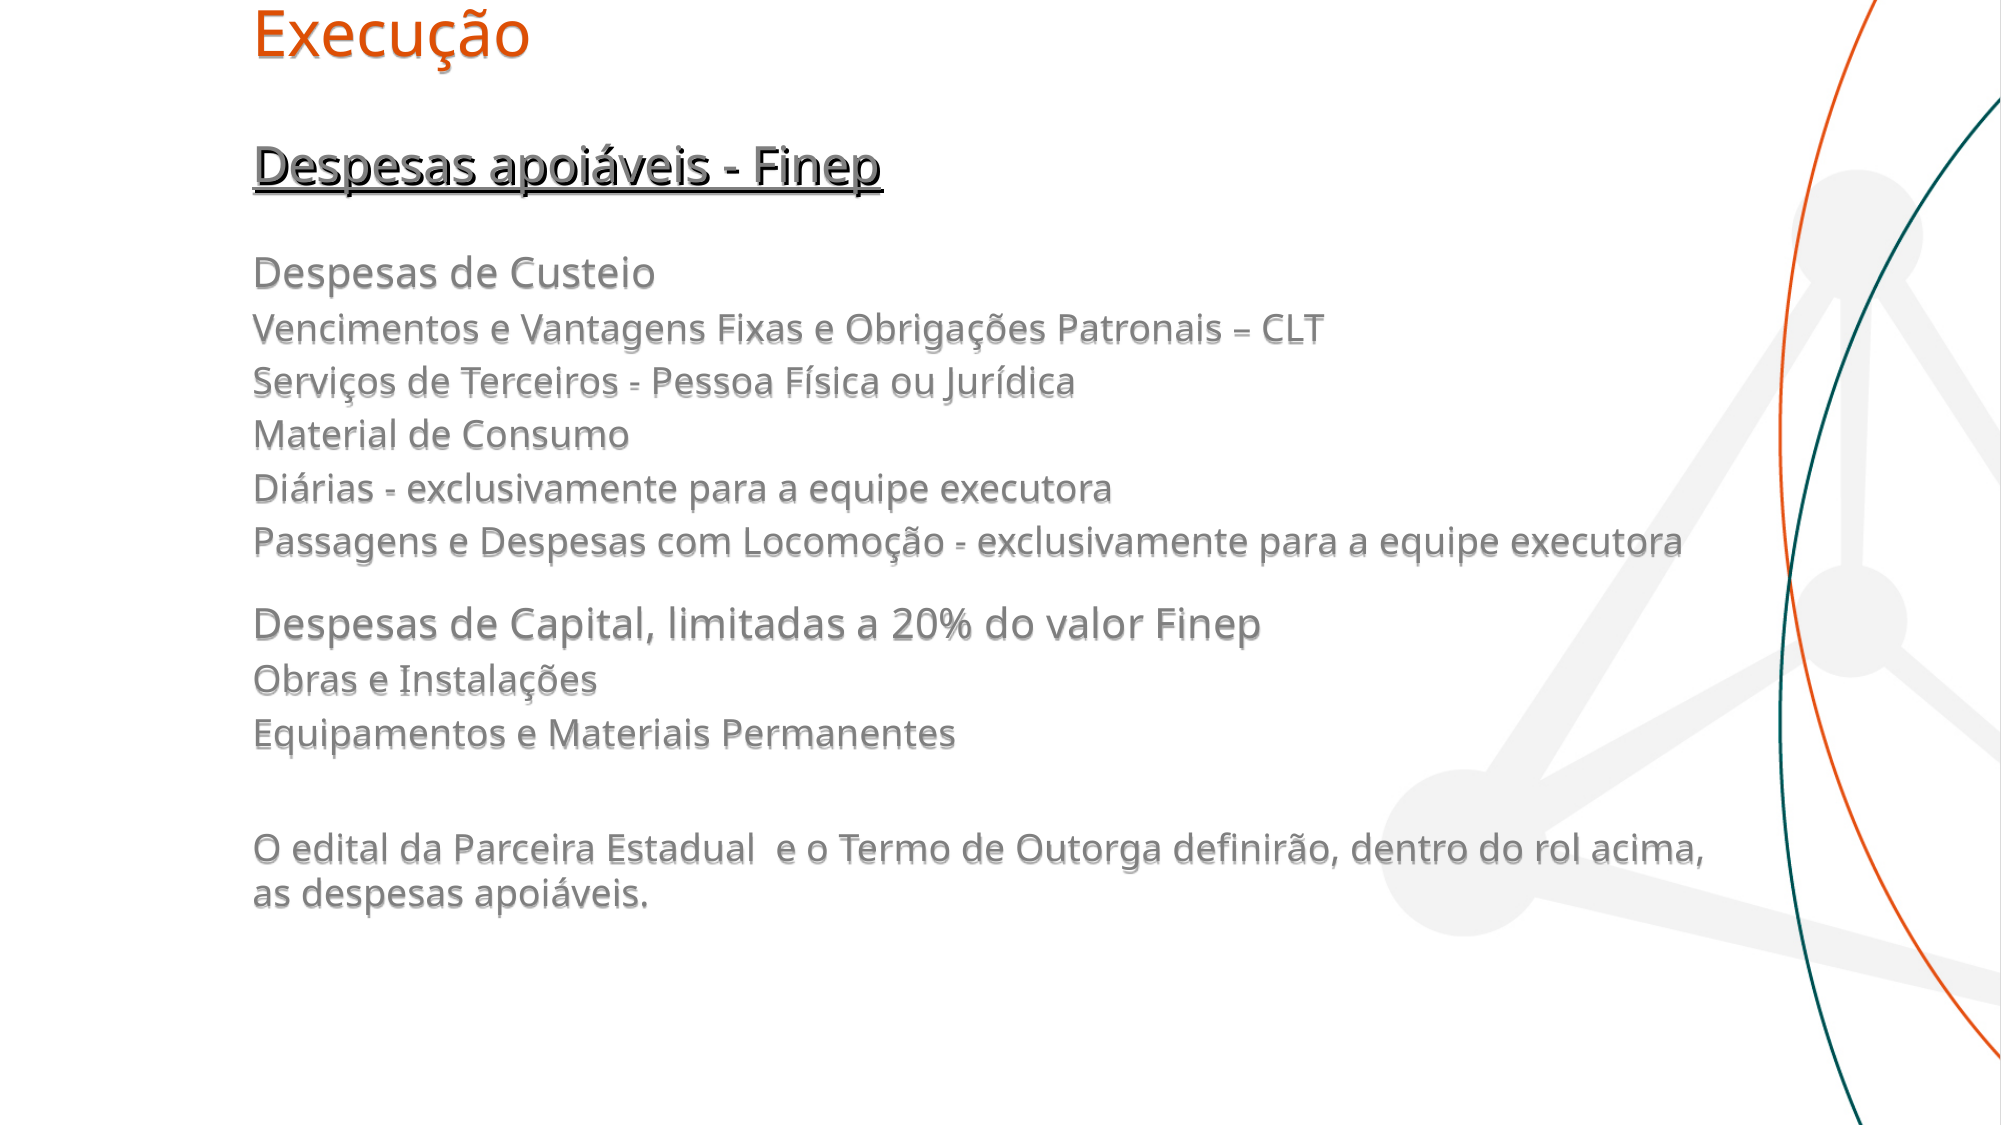

Execução
Despesas apoiáveis - Finep
Despesas de Custeio
Vencimentos e Vantagens Fixas e Obrigações Patronais – CLT
Serviços de Terceiros - Pessoa Física ou Jurídica
Material de Consumo
Diárias - exclusivamente para a equipe executora
Passagens e Despesas com Locomoção - exclusivamente para a equipe executora
Despesas de Capital, limitadas a 20% do valor Finep
Obras e Instalações
Equipamentos e Materiais Permanentes
O edital da Parceira Estadual e o Termo de Outorga definirão, dentro do rol acima, as despesas apoiáveis.